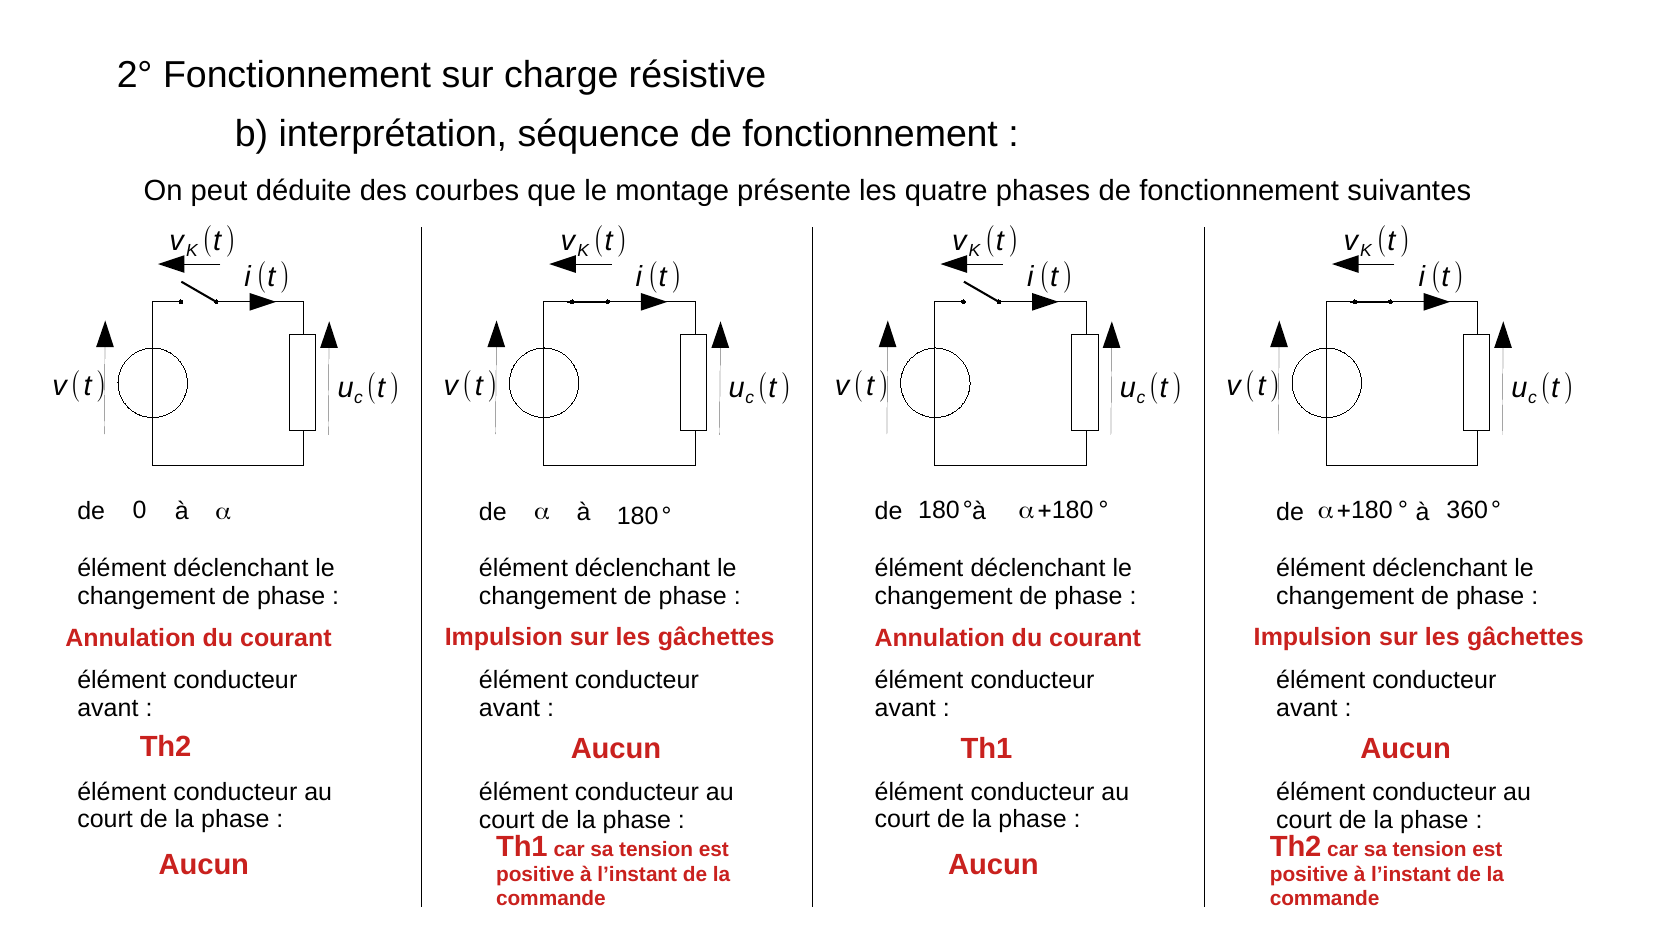

2° Fonctionnement sur charge résistive
b) interprétation, séquence de fonctionnement :
On peut déduite des courbes que le montage présente les quatre phases de fonctionnement suivantes
de à
élément déclenchant le changement de phase :
élément conducteur avant :
élément conducteur au court de la phase :
de à
élément déclenchant le changement de phase :
élément conducteur avant :
élément conducteur au court de la phase :
de à
élément déclenchant le changement de phase :
élément conducteur avant :
élément conducteur au court de la phase :
de à
élément déclenchant le changement de phase :
élément conducteur avant :
élément conducteur au court de la phase :
Impulsion sur les gâchettes
Impulsion sur les gâchettes
Annulation du courant
Annulation du courant
Th2
Aucun
Th1
Aucun
Th1 car sa tension est positive à l’instant de la commande
Th2 car sa tension est positive à l’instant de la commande
Aucun
Aucun